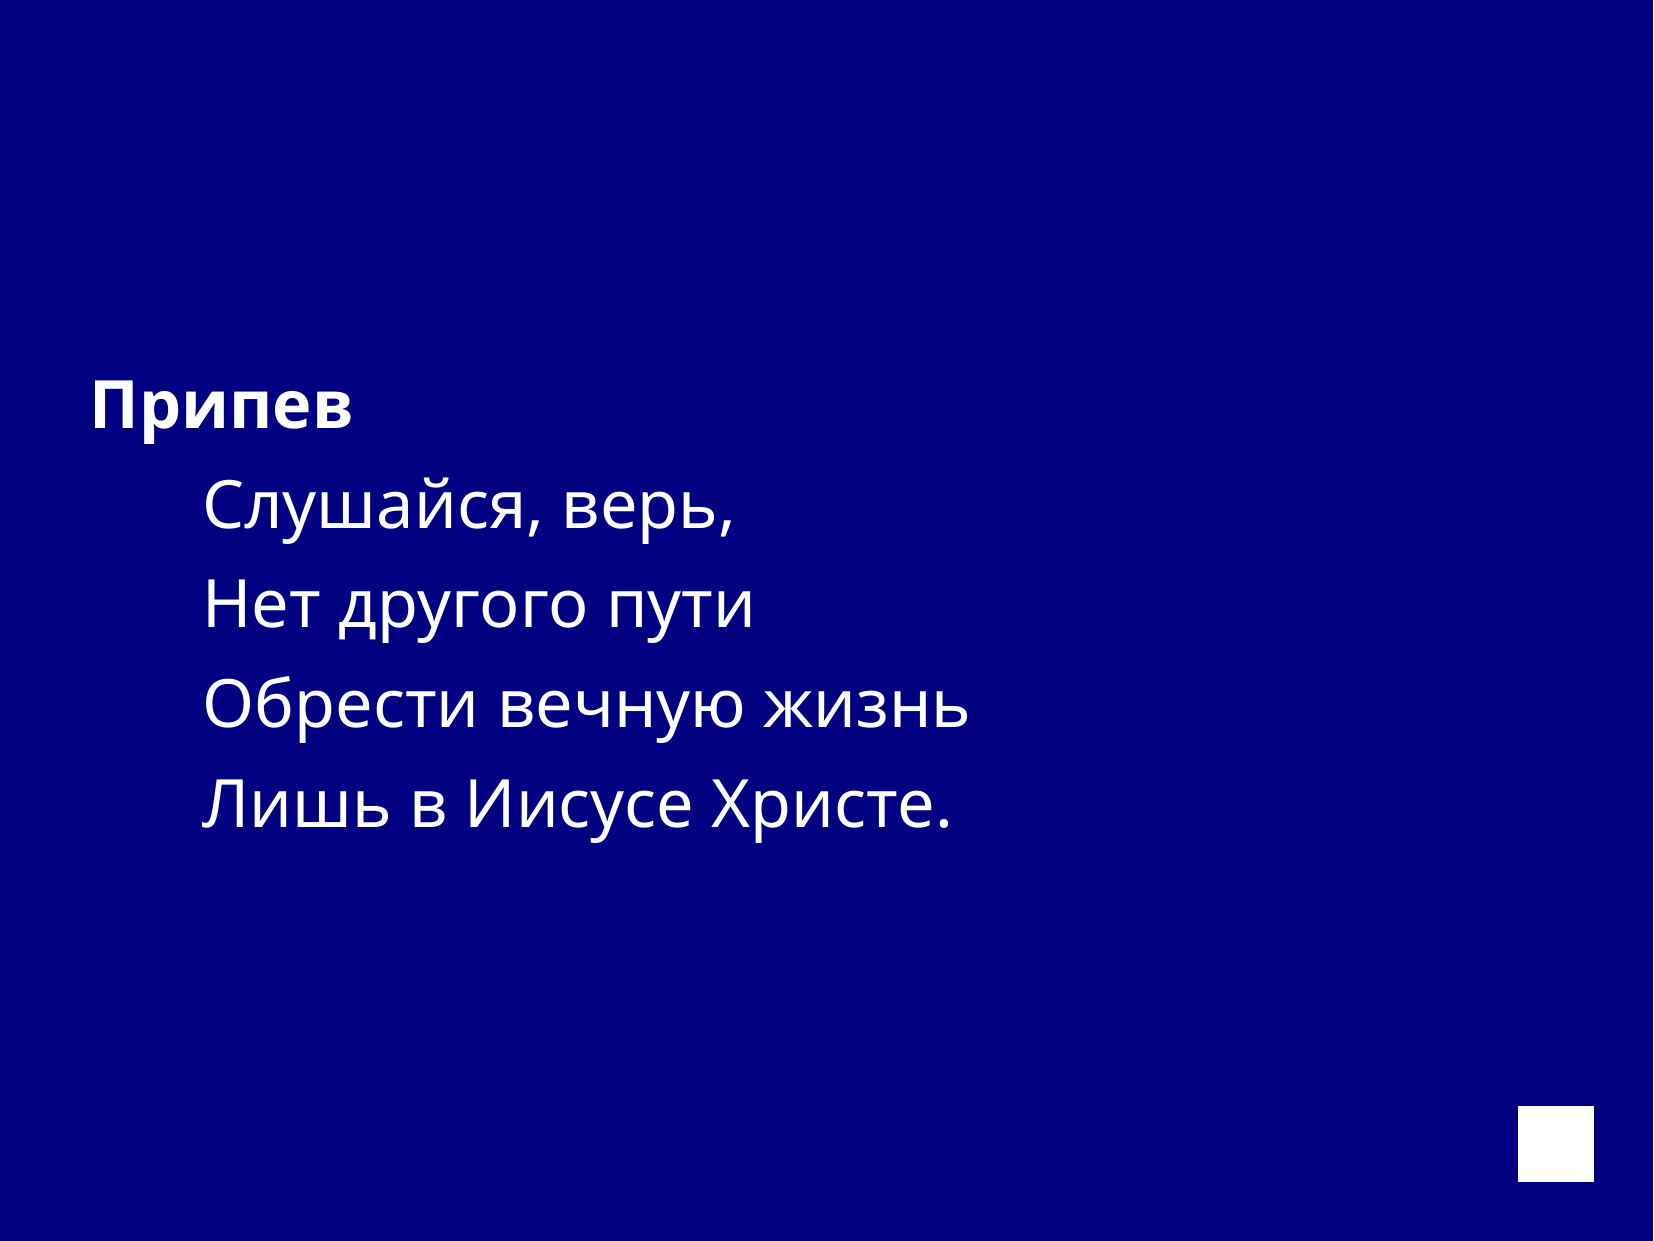

Припев
	Слушайся, верь,
	Нет другого пути
	Обрести вечную жизнь
	Лишь в Иисусе Христе.